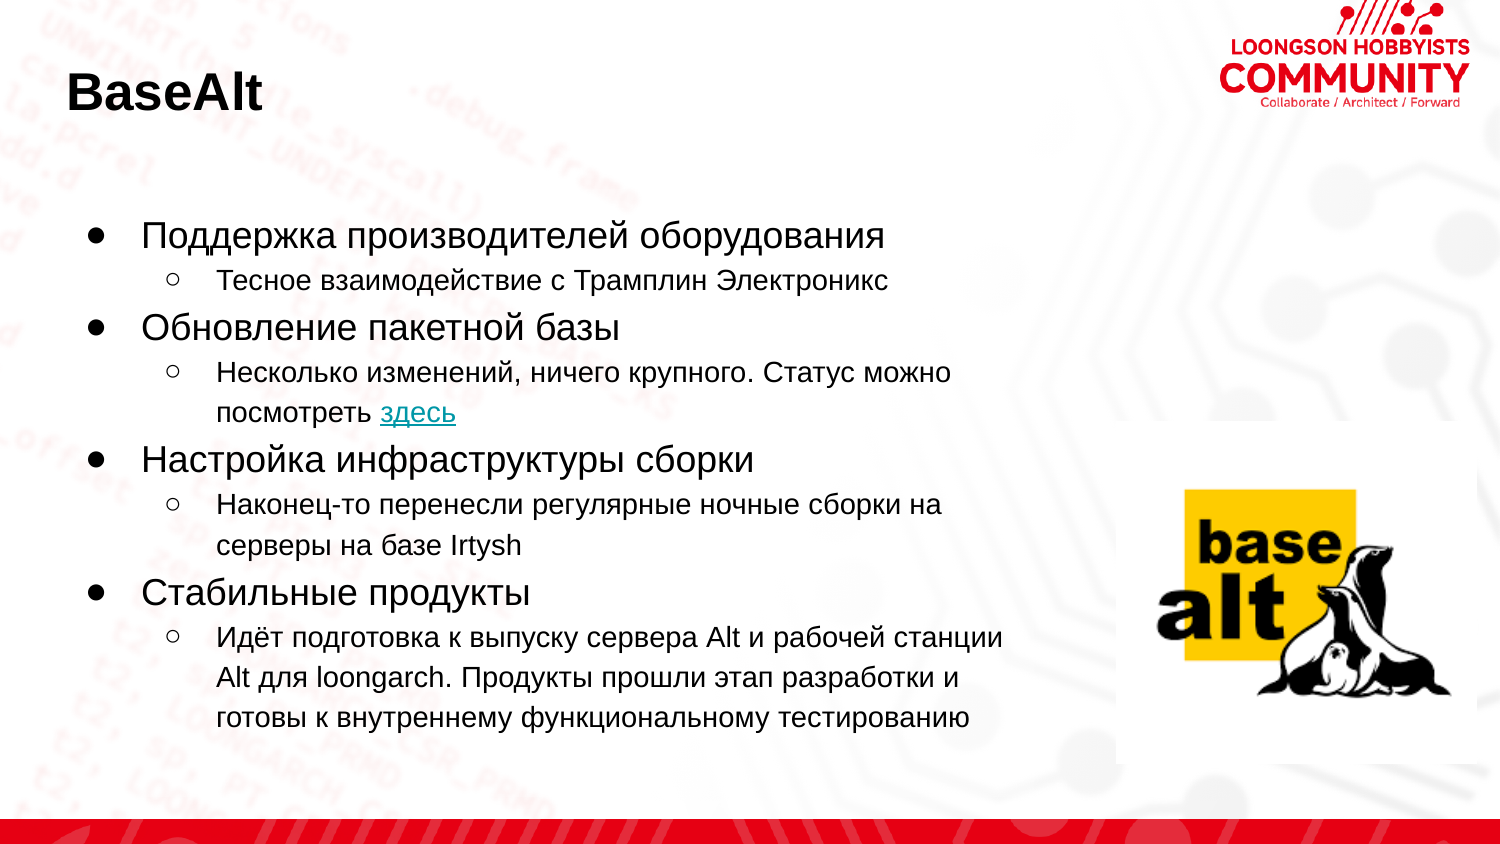

# BaseAlt
Поддержка производителей оборудования
Тесное взаимодействие с Трамплин Электроникс
Обновление пакетной базы
Несколько изменений, ничего крупного. Статус можно посмотреть здесь
Настройка инфраструктуры сборки
Наконец-то перенесли регулярные ночные сборки на серверы на базе Irtysh
Стабильные продукты
Идёт подготовка к выпуску сервера Alt и рабочей станции Alt для loongarch. Продукты прошли этап разработки и готовы к внутреннему функциональному тестированию